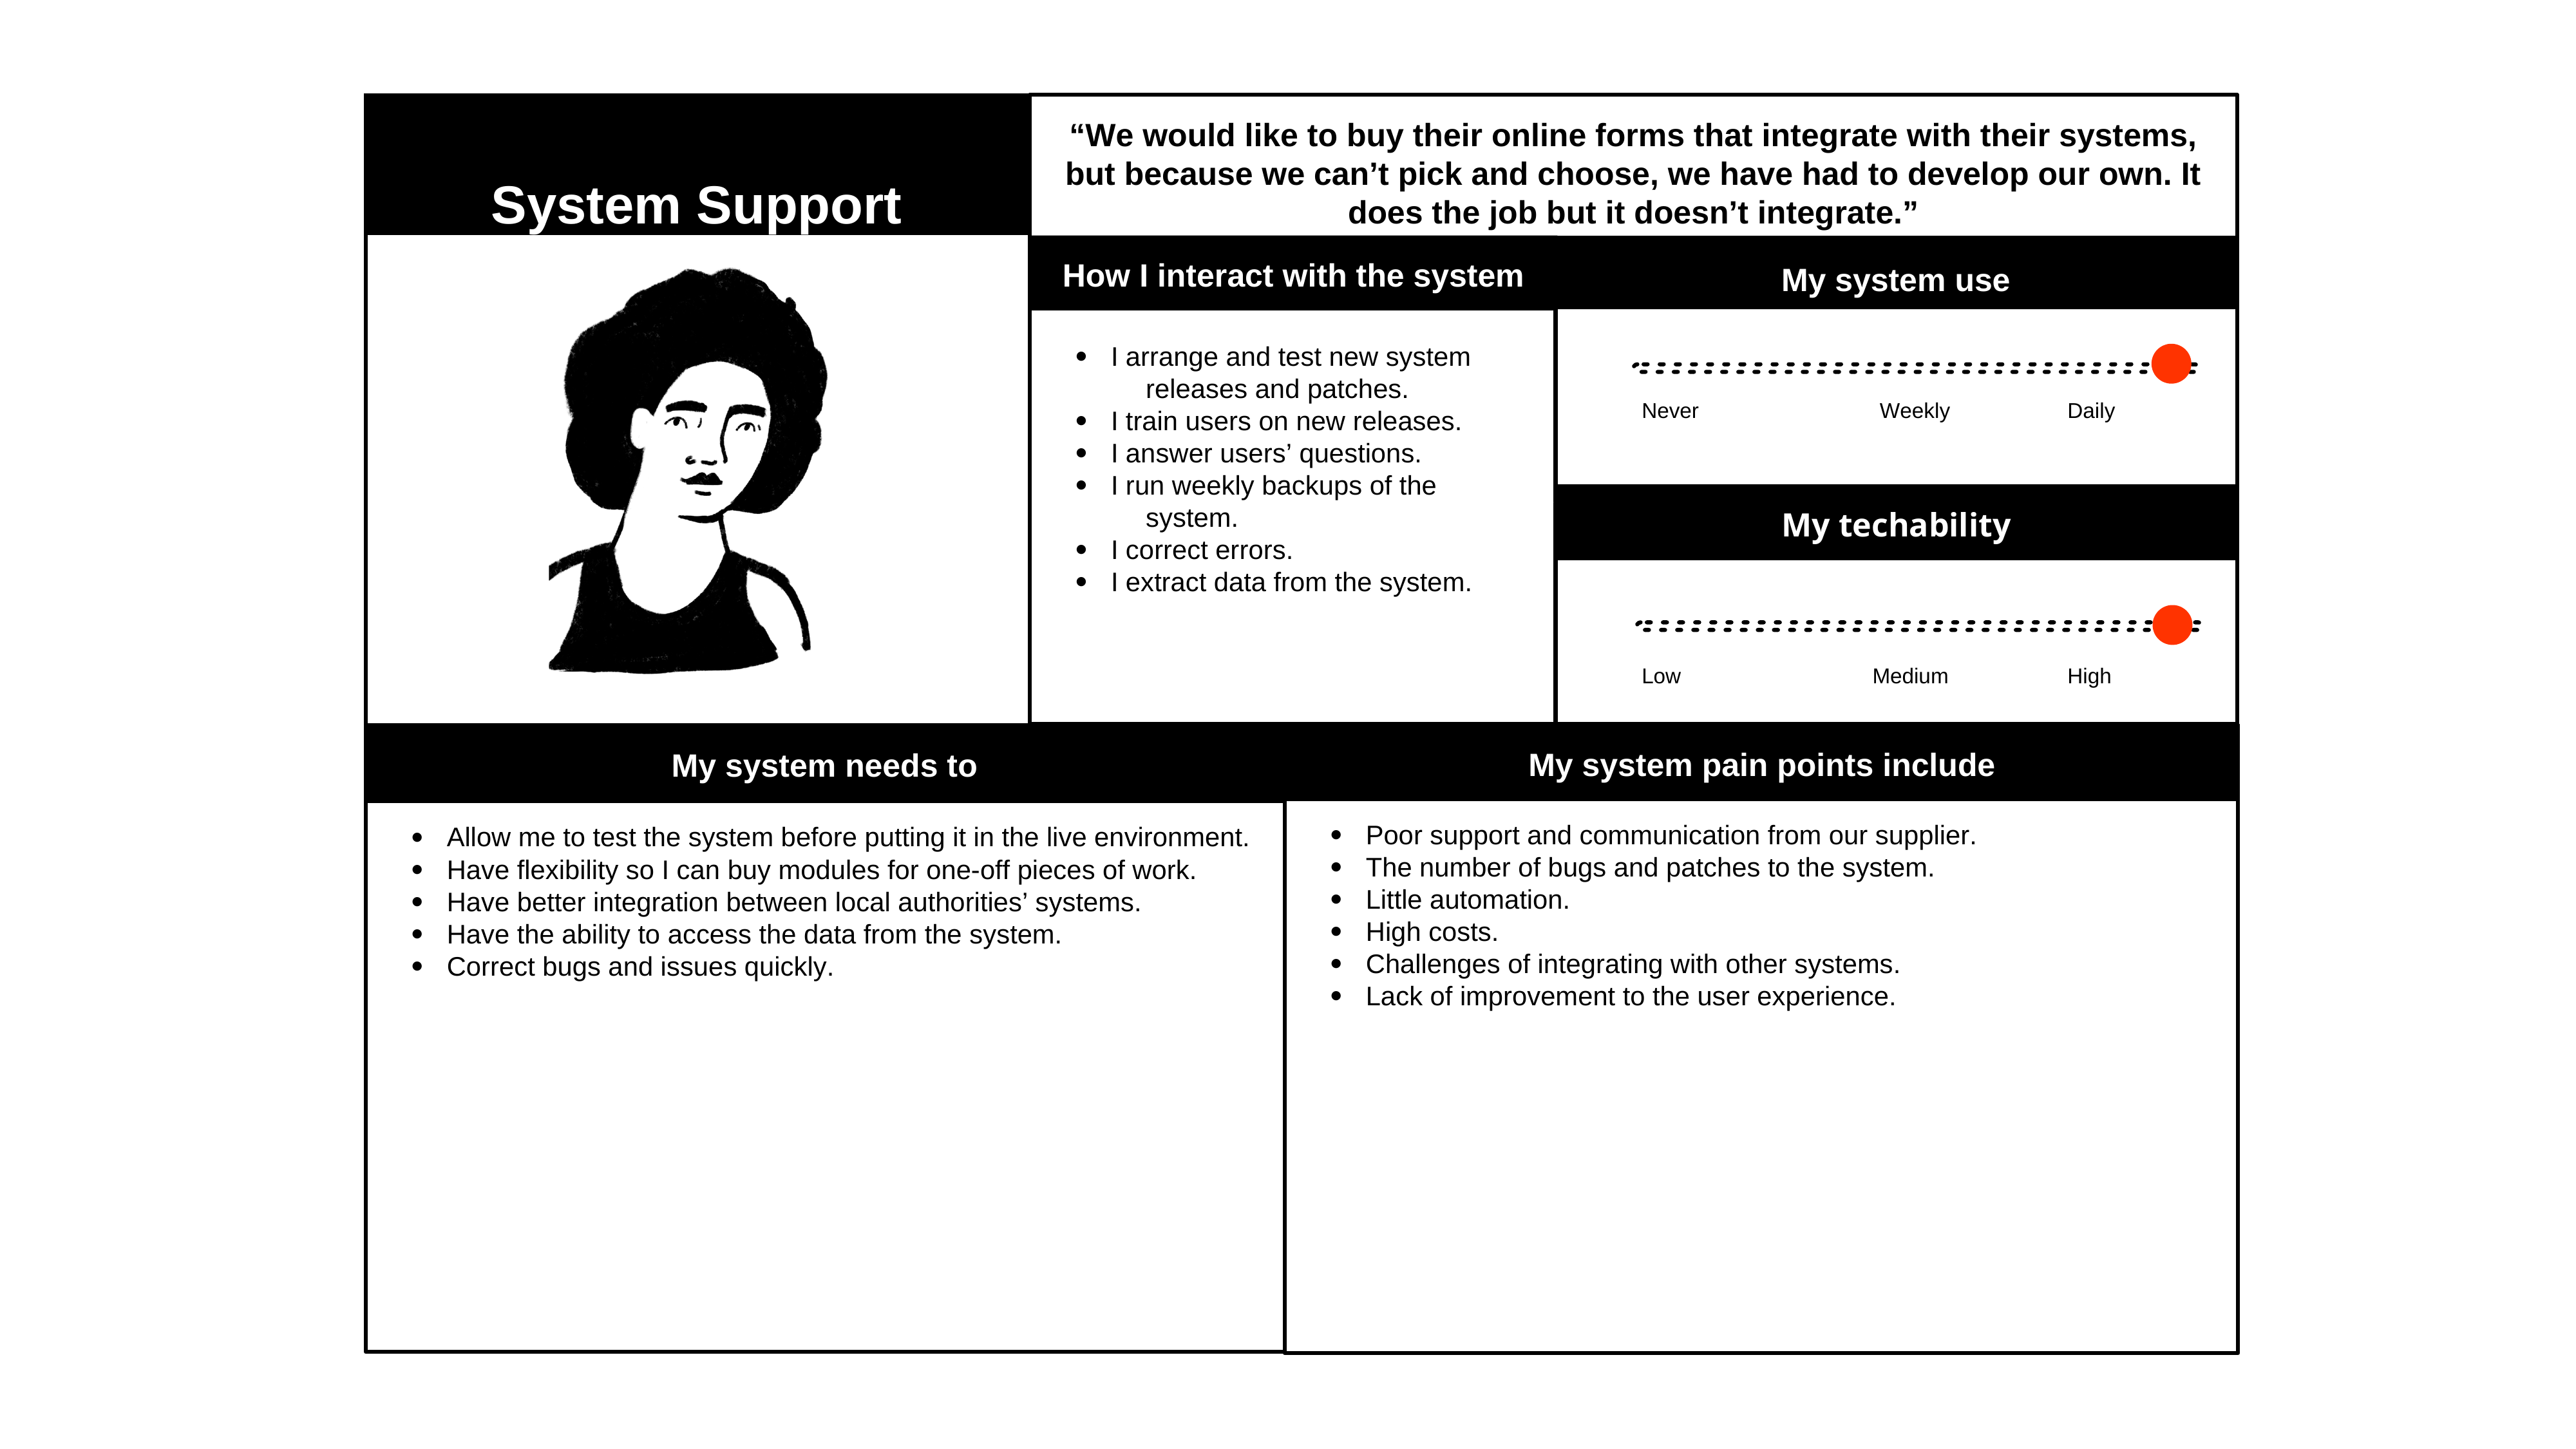

System Support
(e.g. System support officer)
“We would like to buy their online forms that integrate with their systems, but because we can’t pick and choose, we have had to develop our own. It does the job but it doesn’t integrate.”
.”
How I interact with the system
My system use
I arrange and test new system releases and patches.
I train users on new releases.
I answer users’ questions.
I run weekly backups of the system.
I correct errors.
I extract data from the system.
Never
Weekly
Daily
My techability
Low
Medium
High
My system pain points include
My system needs to
Poor support and communication from our supplier.
The number of bugs and patches to the system.
Little automation.
High costs.
Challenges of integrating with other systems.
Lack of improvement to the user experience.
Allow me to test the system before putting it in the live environment.
Have flexibility so I can buy modules for one-off pieces of work.
Have better integration between local authorities’ systems.
Have the ability to access the data from the system.
Correct bugs and issues quickly.